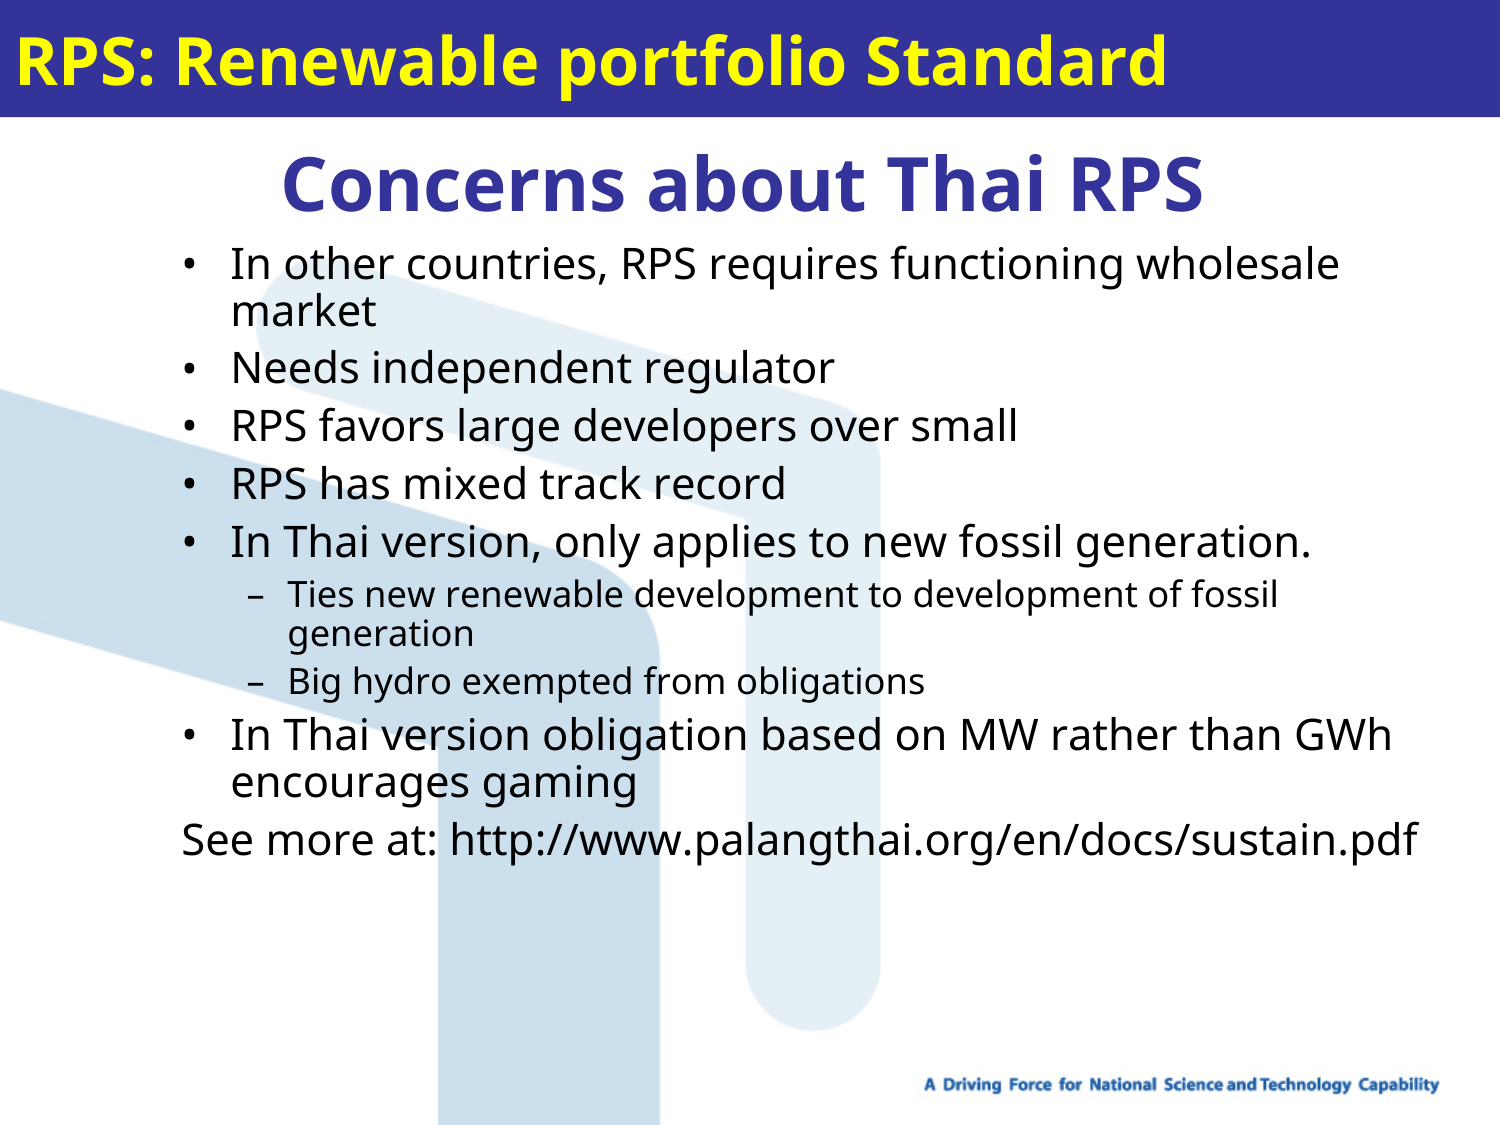

RPS: Renewable portfolio Standard
# Concerns about Thai RPS
In other countries, RPS requires functioning wholesale market
Needs independent regulator
RPS favors large developers over small
RPS has mixed track record
In Thai version, only applies to new fossil generation.
Ties new renewable development to development of fossil generation
Big hydro exempted from obligations
In Thai version obligation based on MW rather than GWh encourages gaming
See more at: http://www.palangthai.org/en/docs/sustain.pdf